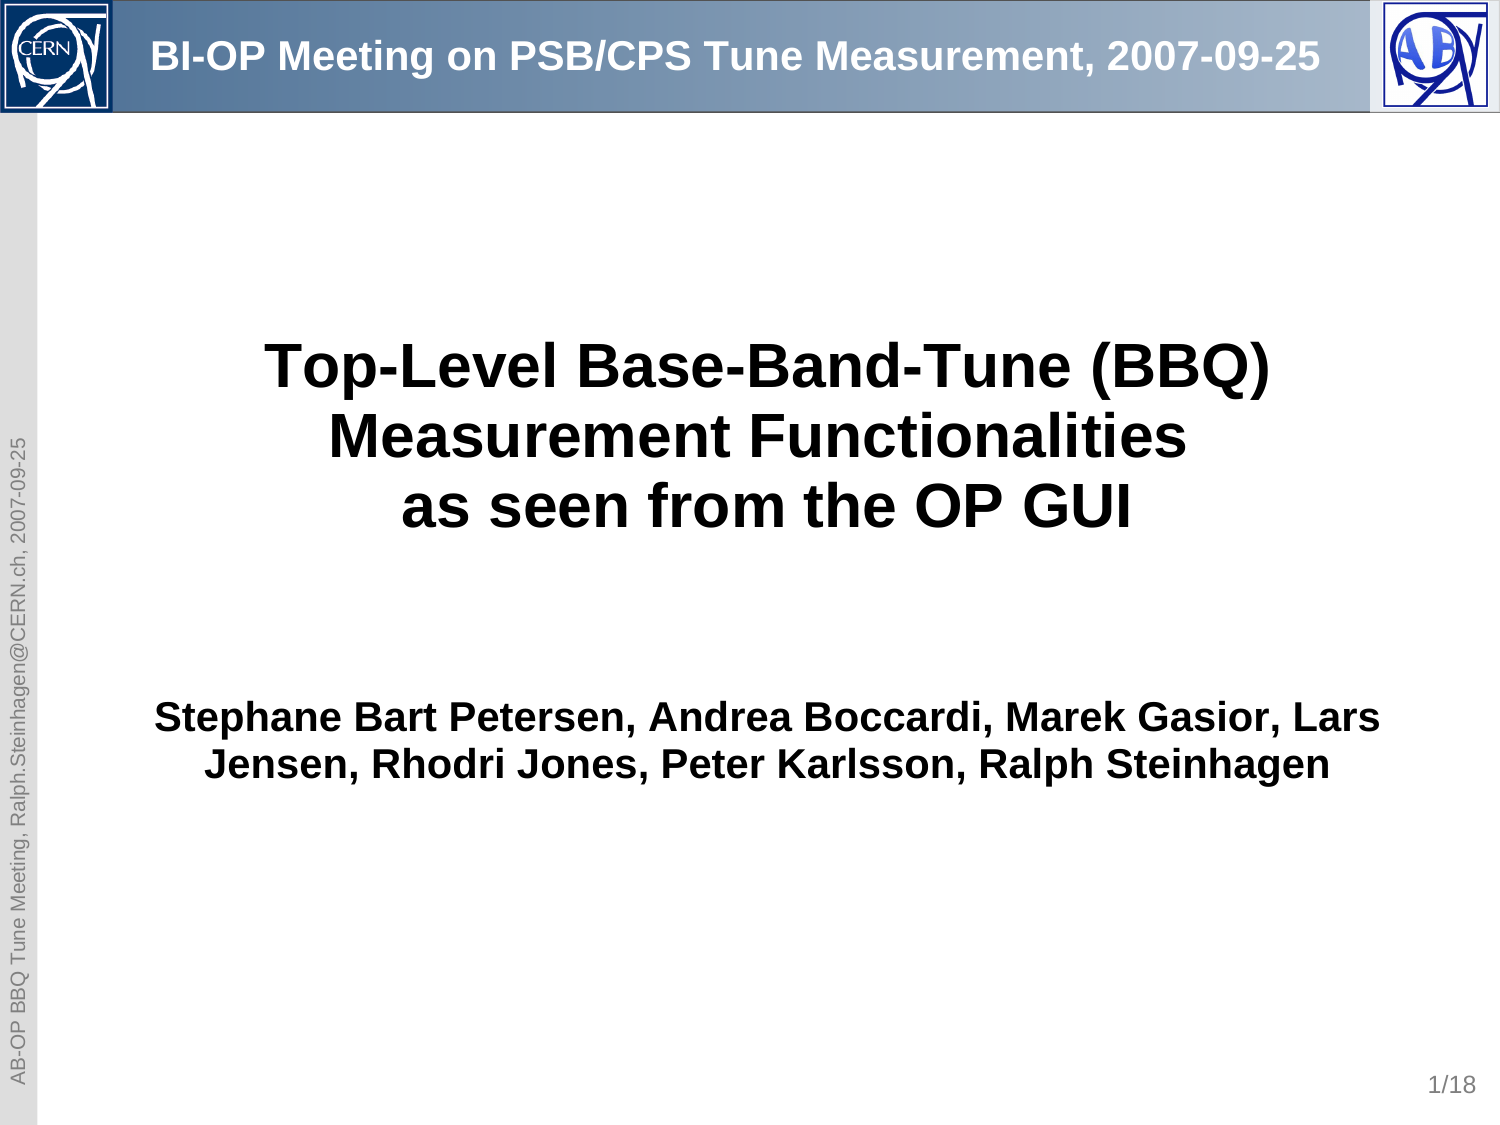

# BI-OP Meeting on PSB/CPS Tune Measurement, 2007-09-25
Top-Level Base-Band-Tune (BBQ) Measurement Functionalities
as seen from the OP GUI
Stephane Bart Petersen, Andrea Boccardi, Marek Gasior, Lars Jensen, Rhodri Jones, Peter Karlsson, Ralph Steinhagen